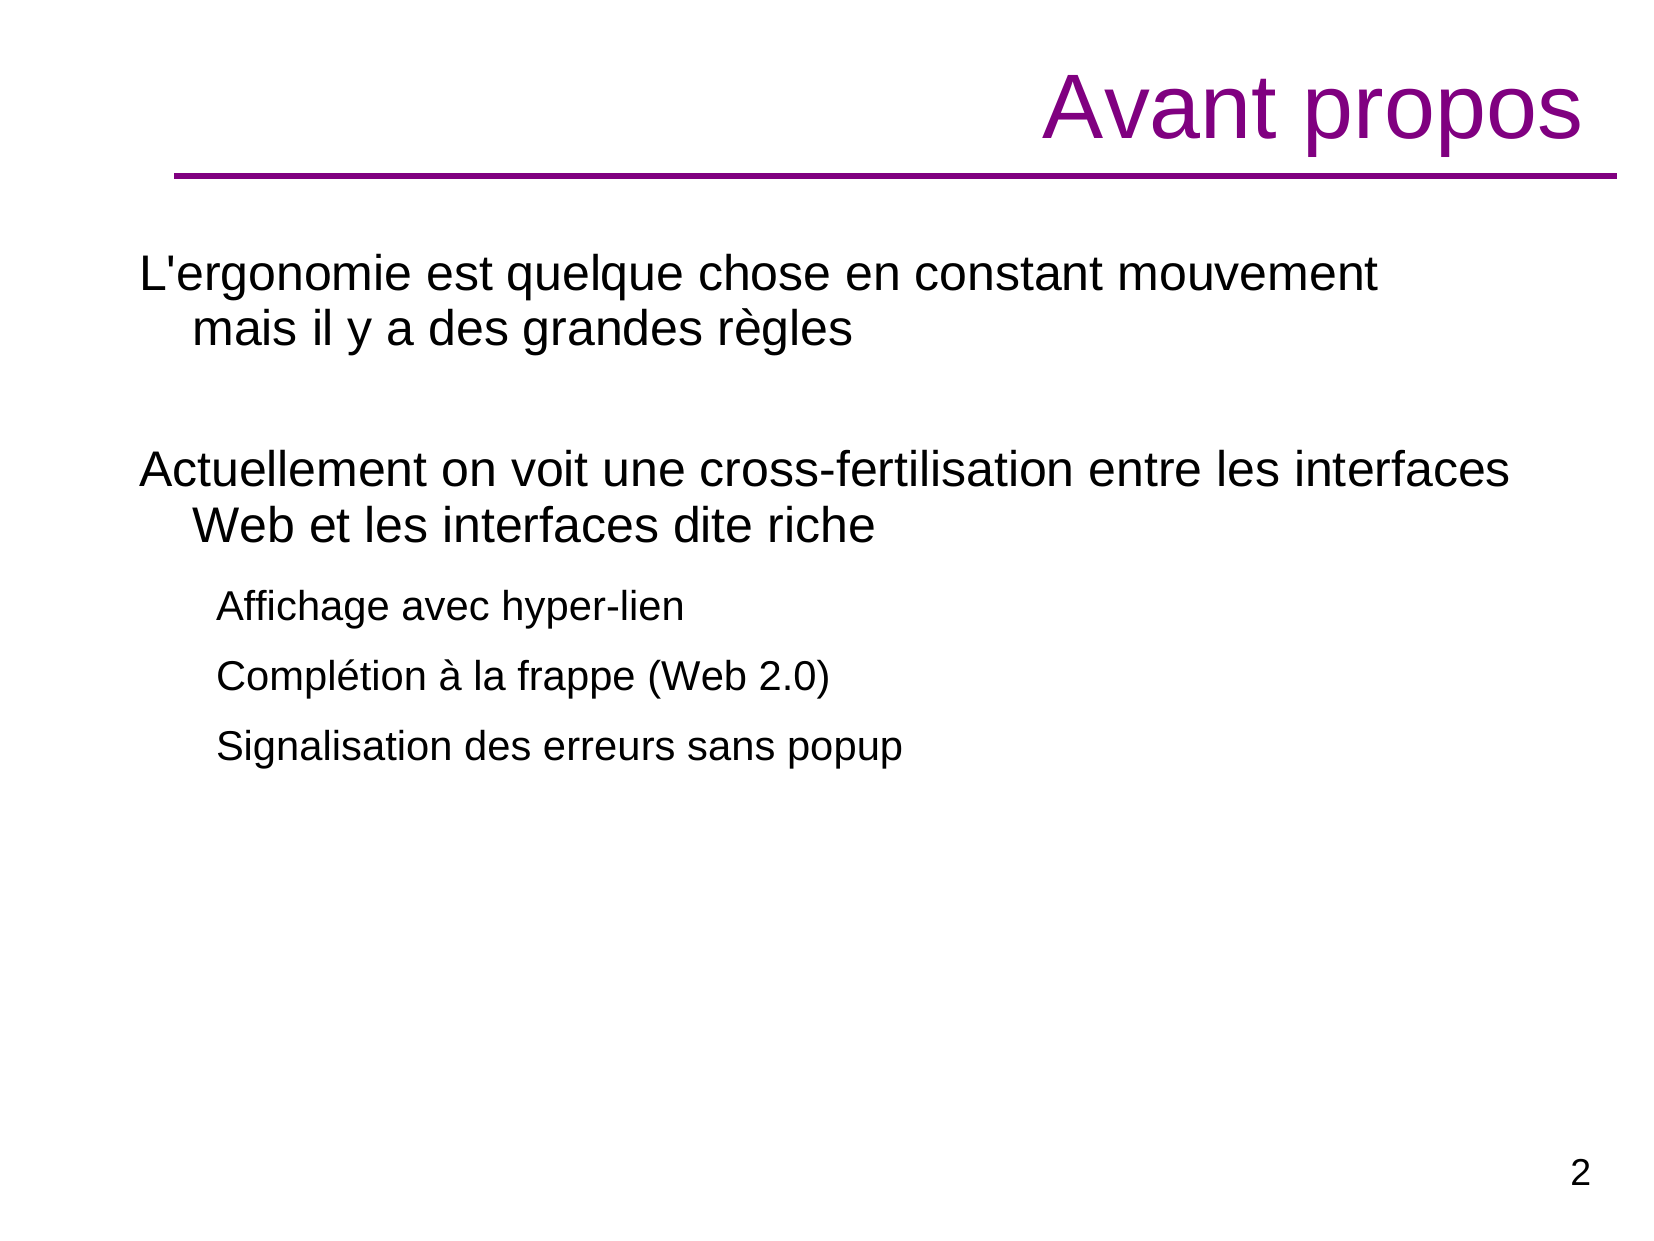

# Avant propos
L'ergonomie est quelque chose en constant mouvement
mais il y a des grandes règles
Actuellement on voit une cross-fertilisation entre les interfaces Web et les interfaces dite riche
Affichage avec hyper-lien
Complétion à la frappe (Web 2.0)
Signalisation des erreurs sans popup